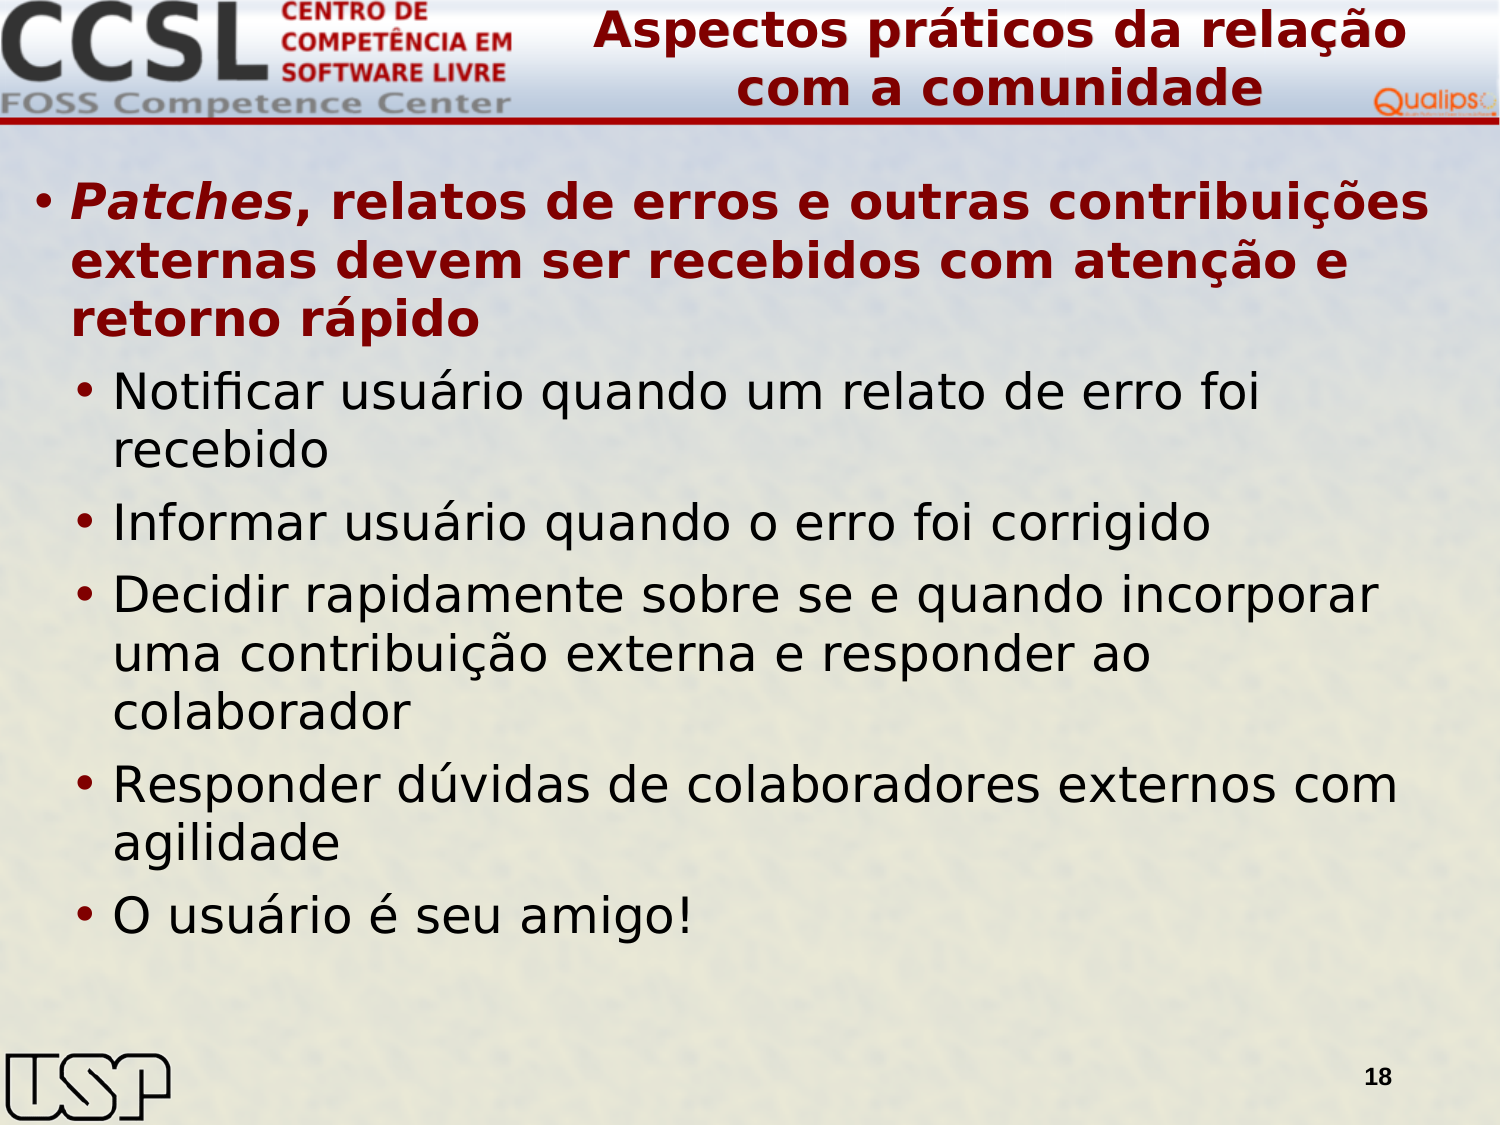

# Aspectos práticos da relação com a comunidade
Patches, relatos de erros e outras contribuições externas devem ser recebidos com atenção e retorno rápido
Notificar usuário quando um relato de erro foi recebido
Informar usuário quando o erro foi corrigido
Decidir rapidamente sobre se e quando incorporar uma contribuição externa e responder ao colaborador
Responder dúvidas de colaboradores externos com agilidade
O usuário é seu amigo!